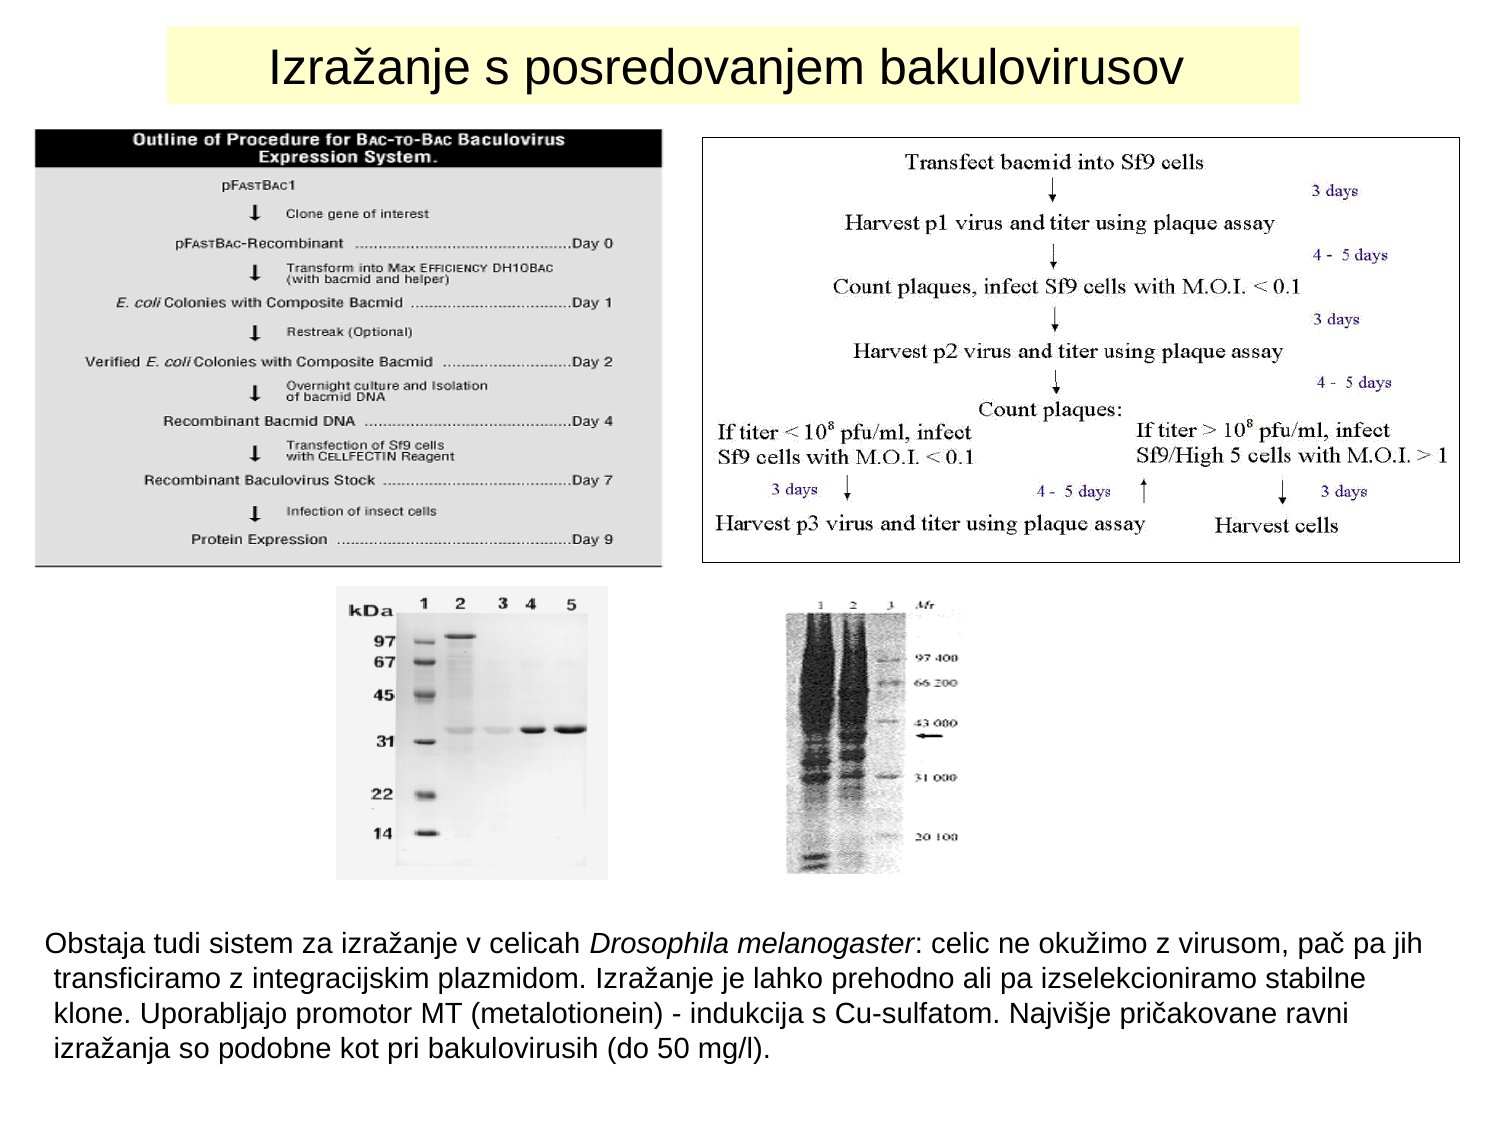

# Izražanje s posredovanjem bakulovirusov
Obstaja tudi sistem za izražanje v celicah Drosophila melanogaster: celic ne okužimo z virusom, pač pa jih transficiramo z integracijskim plazmidom. Izražanje je lahko prehodno ali pa izselekcioniramo stabilne klone. Uporabljajo promotor MT (metalotionein) - indukcija s Cu-sulfatom. Najvišje pričakovane ravni izražanja so podobne kot pri bakulovirusih (do 50 mg/l).